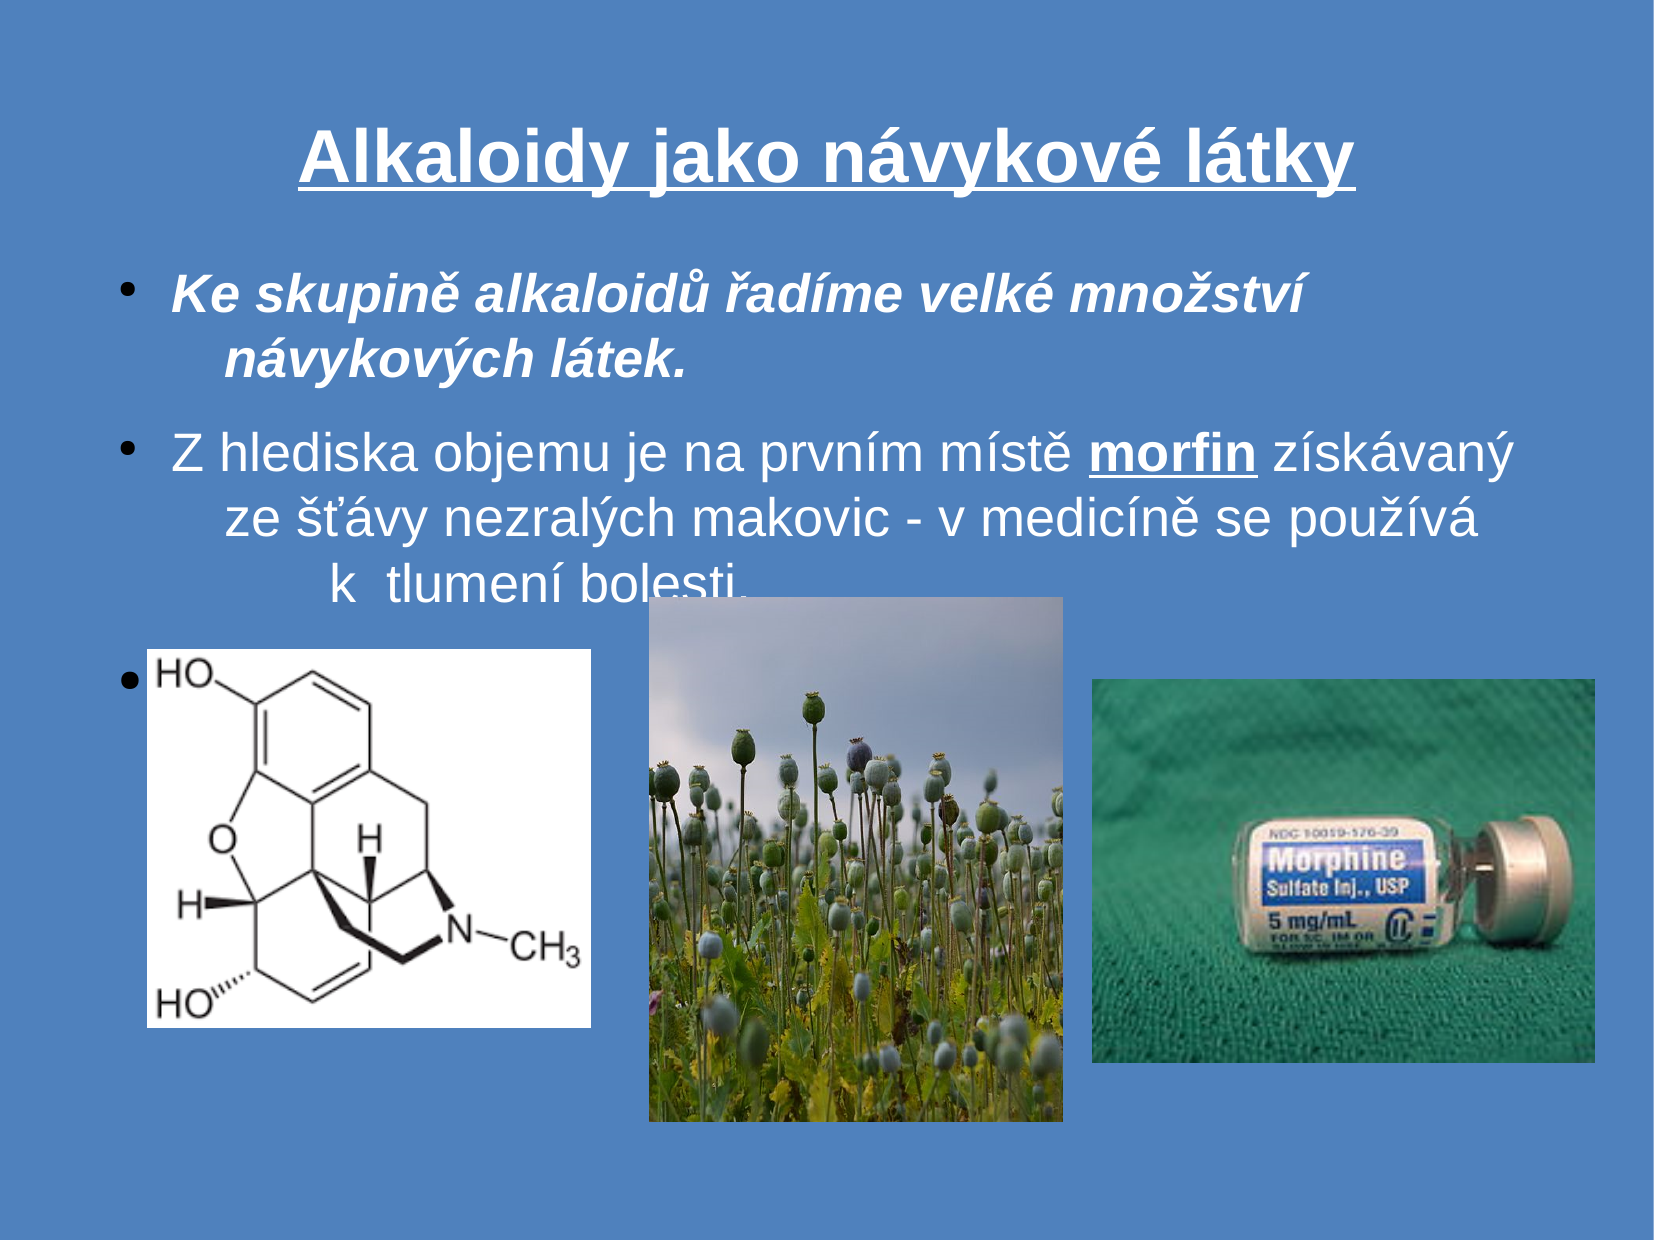

# Alkaloidy jako návykové látky
Ke skupině alkaloidů řadíme velké množství návykových látek.
Z hlediska objemu je na prvním místě morfin získávaný ze šťávy nezralých makovic - v medicíně se používá k tlumení bolesti.